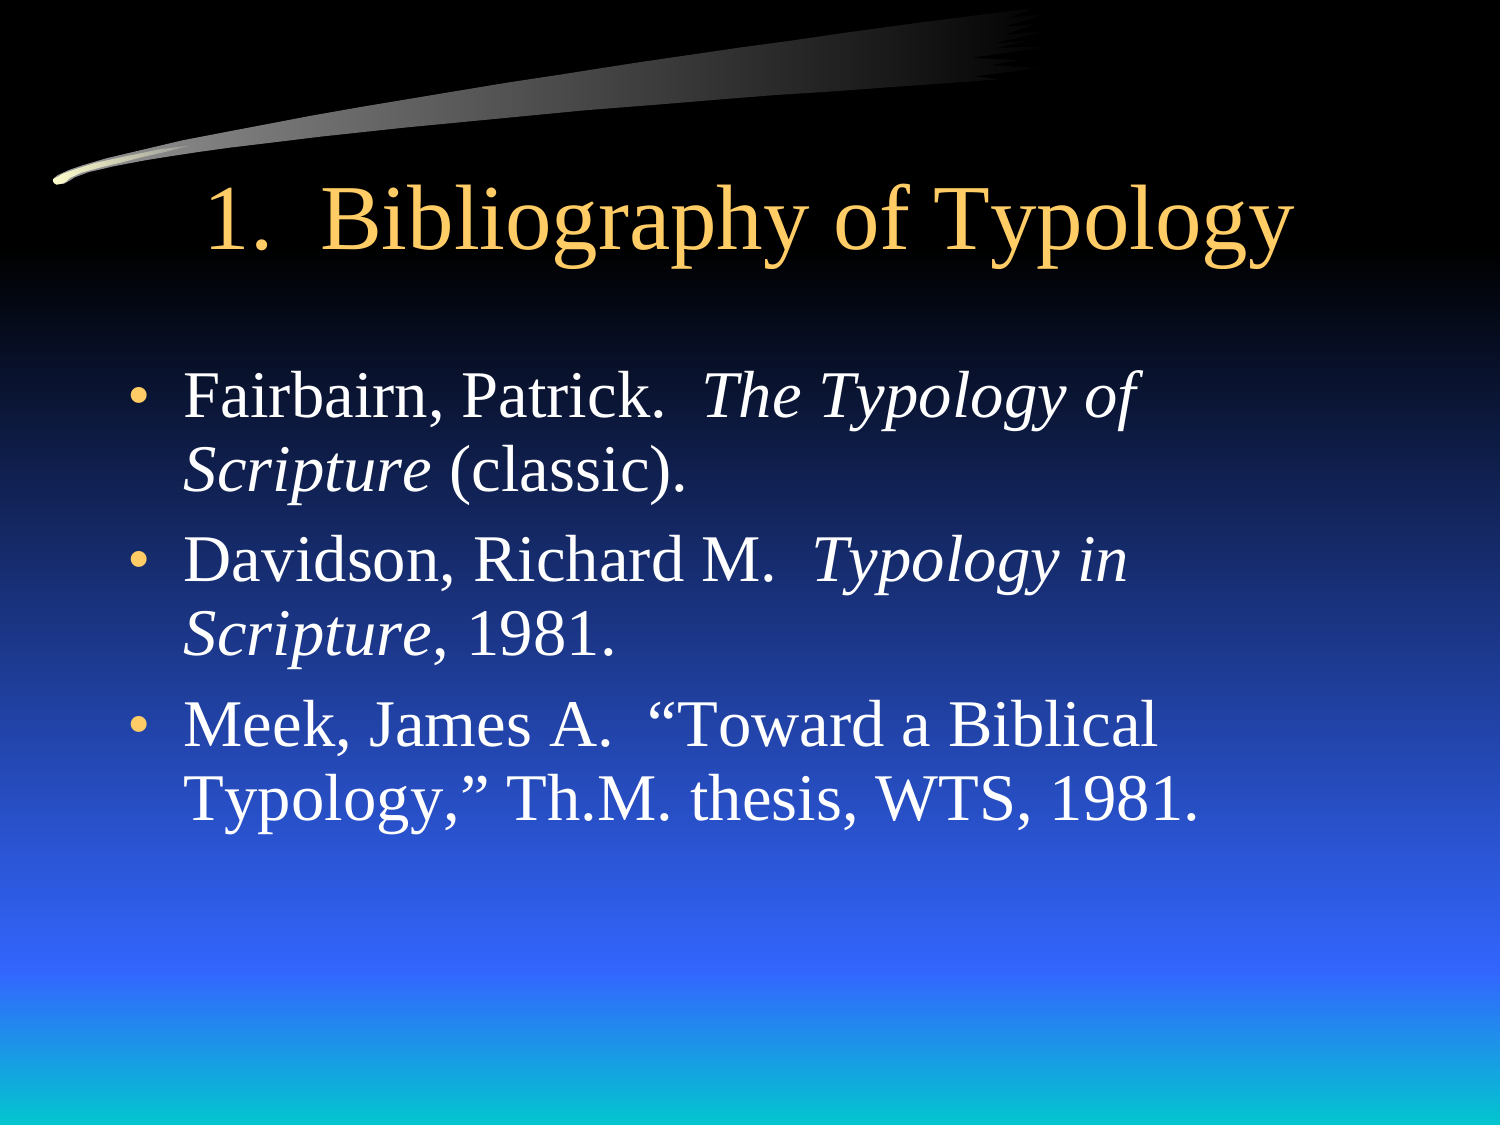

# 1. Bibliography of Typology
Fairbairn, Patrick. The Typology of Scripture (classic).
Davidson, Richard M. Typology in Scripture, 1981.
Meek, James A. “Toward a Biblical Typology,” Th.M. thesis, WTS, 1981.